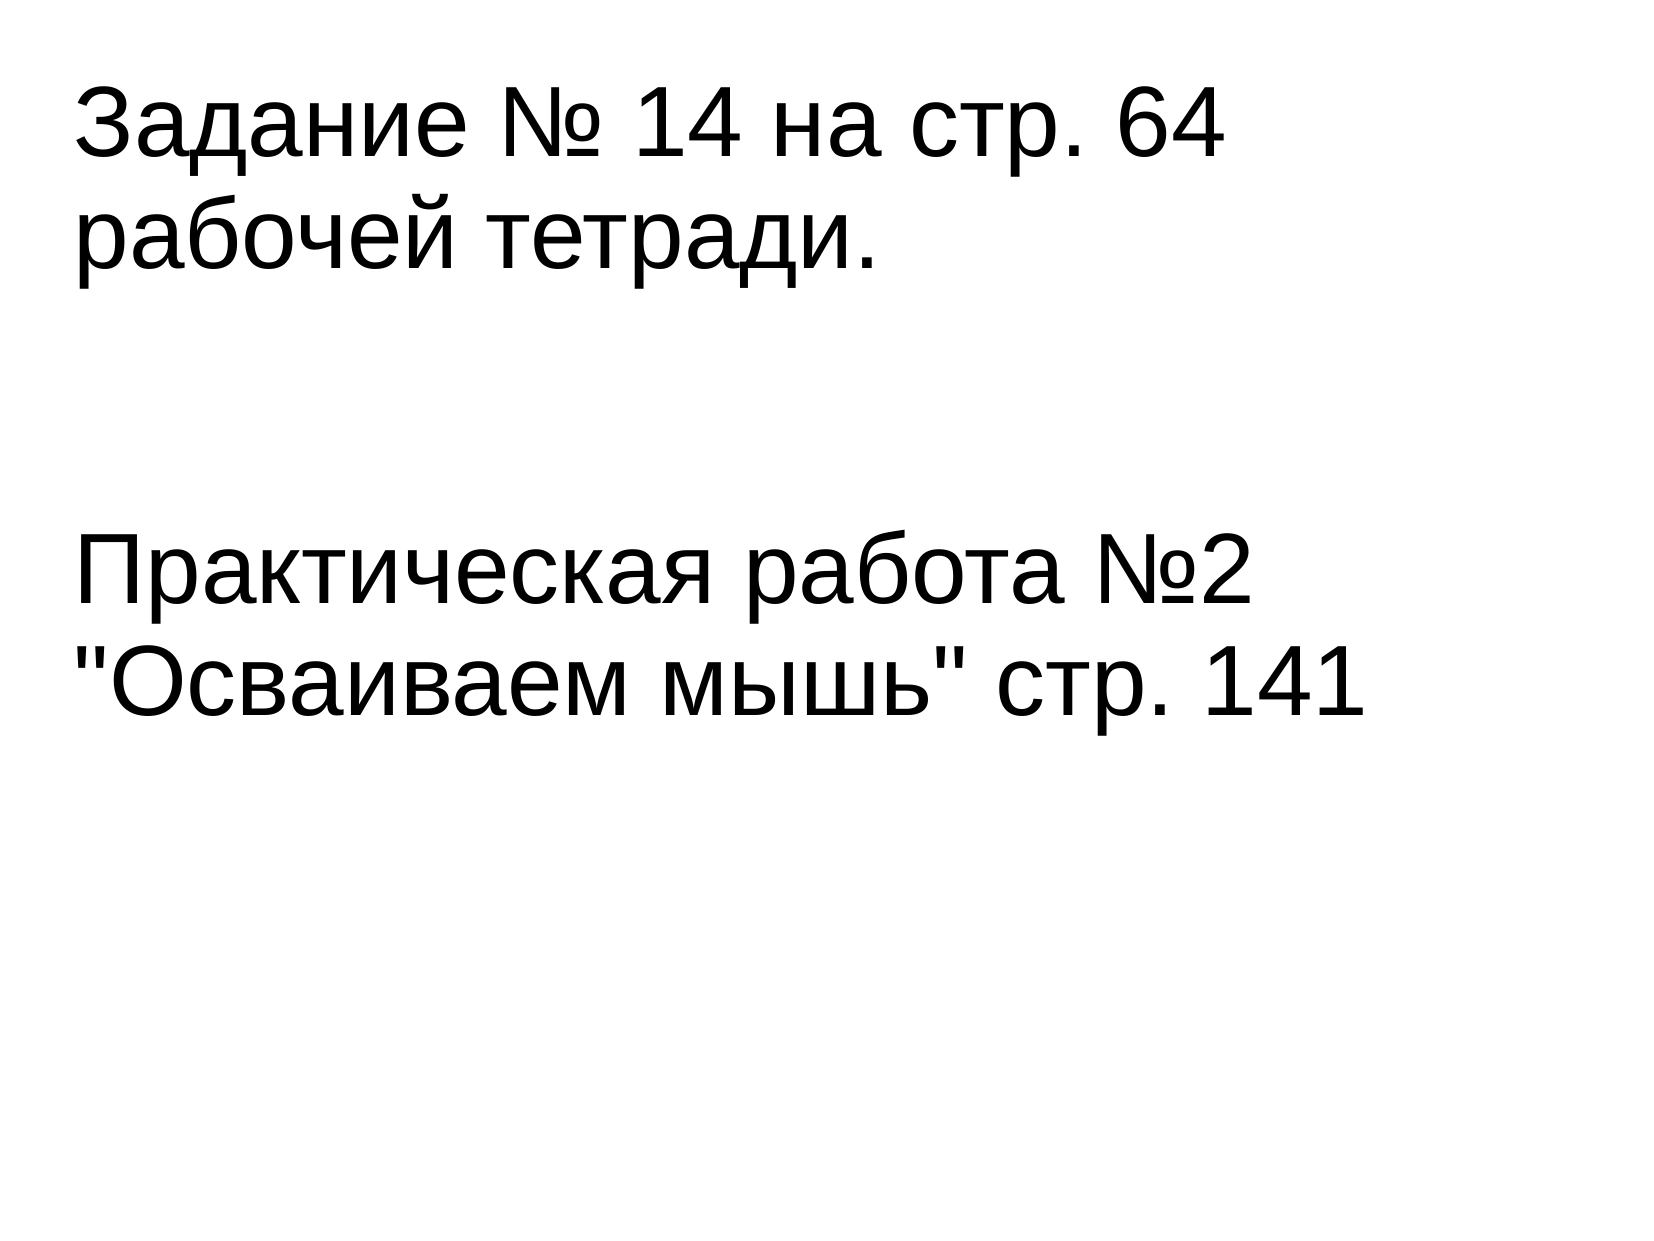

Задание № 14 на стр. 64 рабочей тетради.
Практическая работа №2
"Осваиваем мышь" стр. 141